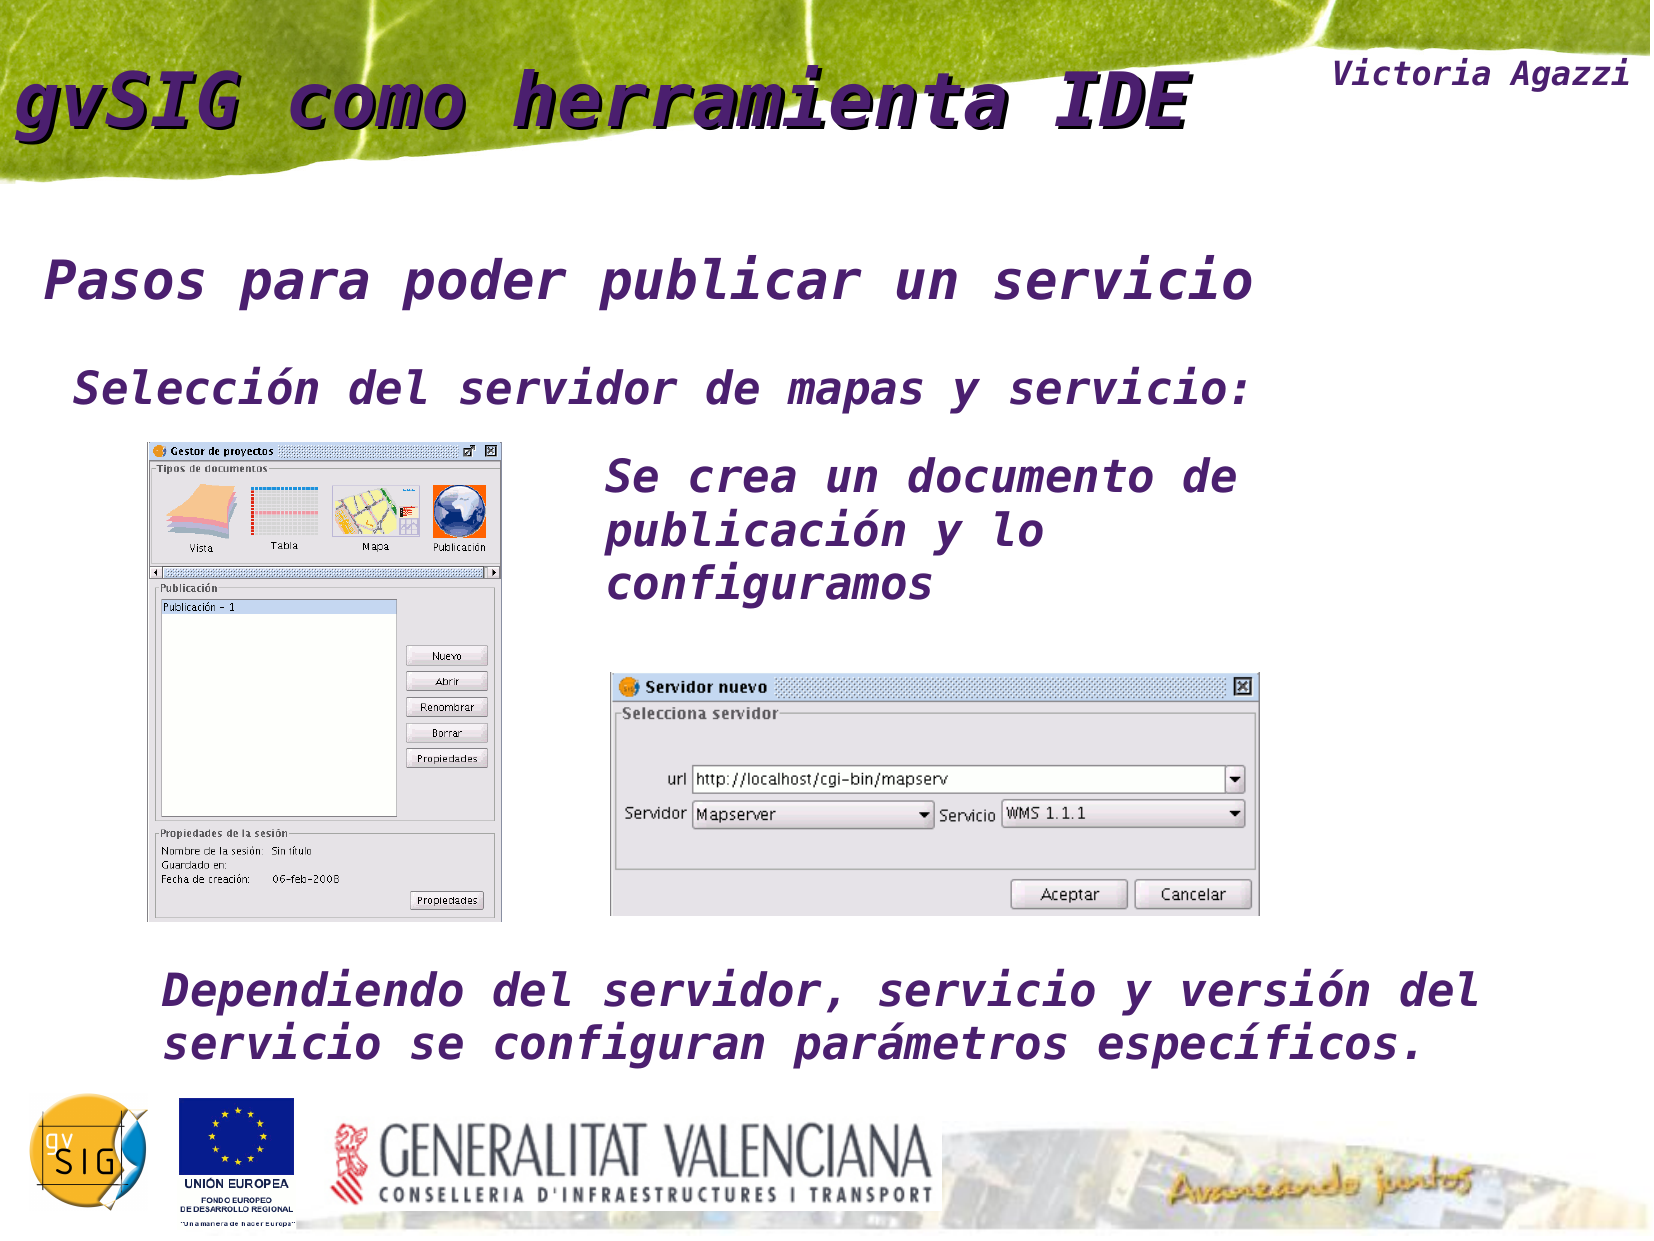

gvSIG como herramienta IDE
Victoria Agazzi
Pasos para poder publicar un servicio
Selección del servidor de mapas y servicio:
Se crea un documento de publicación y lo configuramos
Dependiendo del servidor, servicio y versión del servicio se configuran parámetros específicos.